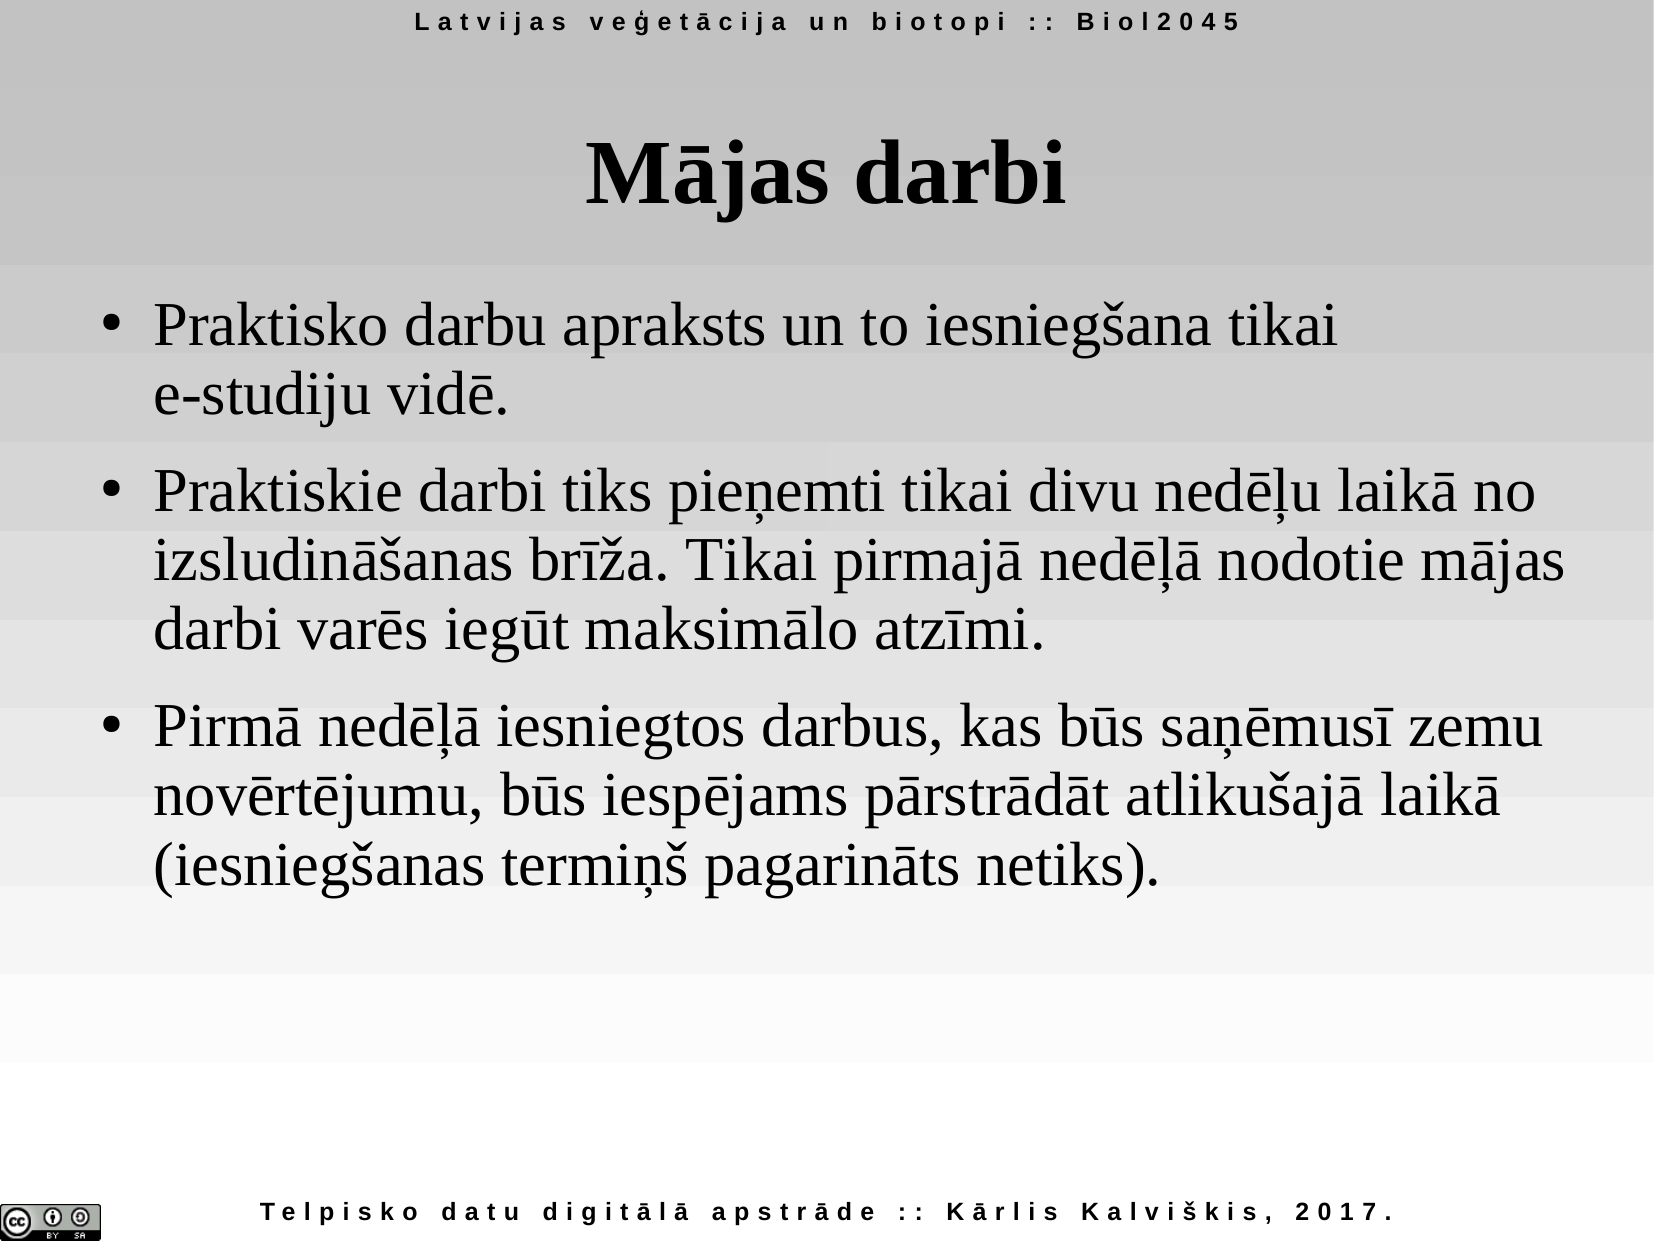

Mājas darbi
# Praktisko darbu apraksts un to iesniegšana tikai e‑studiju vidē.
Praktiskie darbi tiks pieņemti tikai divu nedēļu laikā no izsludināšanas brīža. Tikai pirmajā nedēļā nodotie mājas darbi varēs iegūt maksimālo atzīmi.
Pirmā nedēļā iesniegtos darbus, kas būs saņēmusī zemu novērtējumu, būs iespējams pārstrādāt atlikušajā laikā (iesniegšanas termiņš pagarināts netiks).